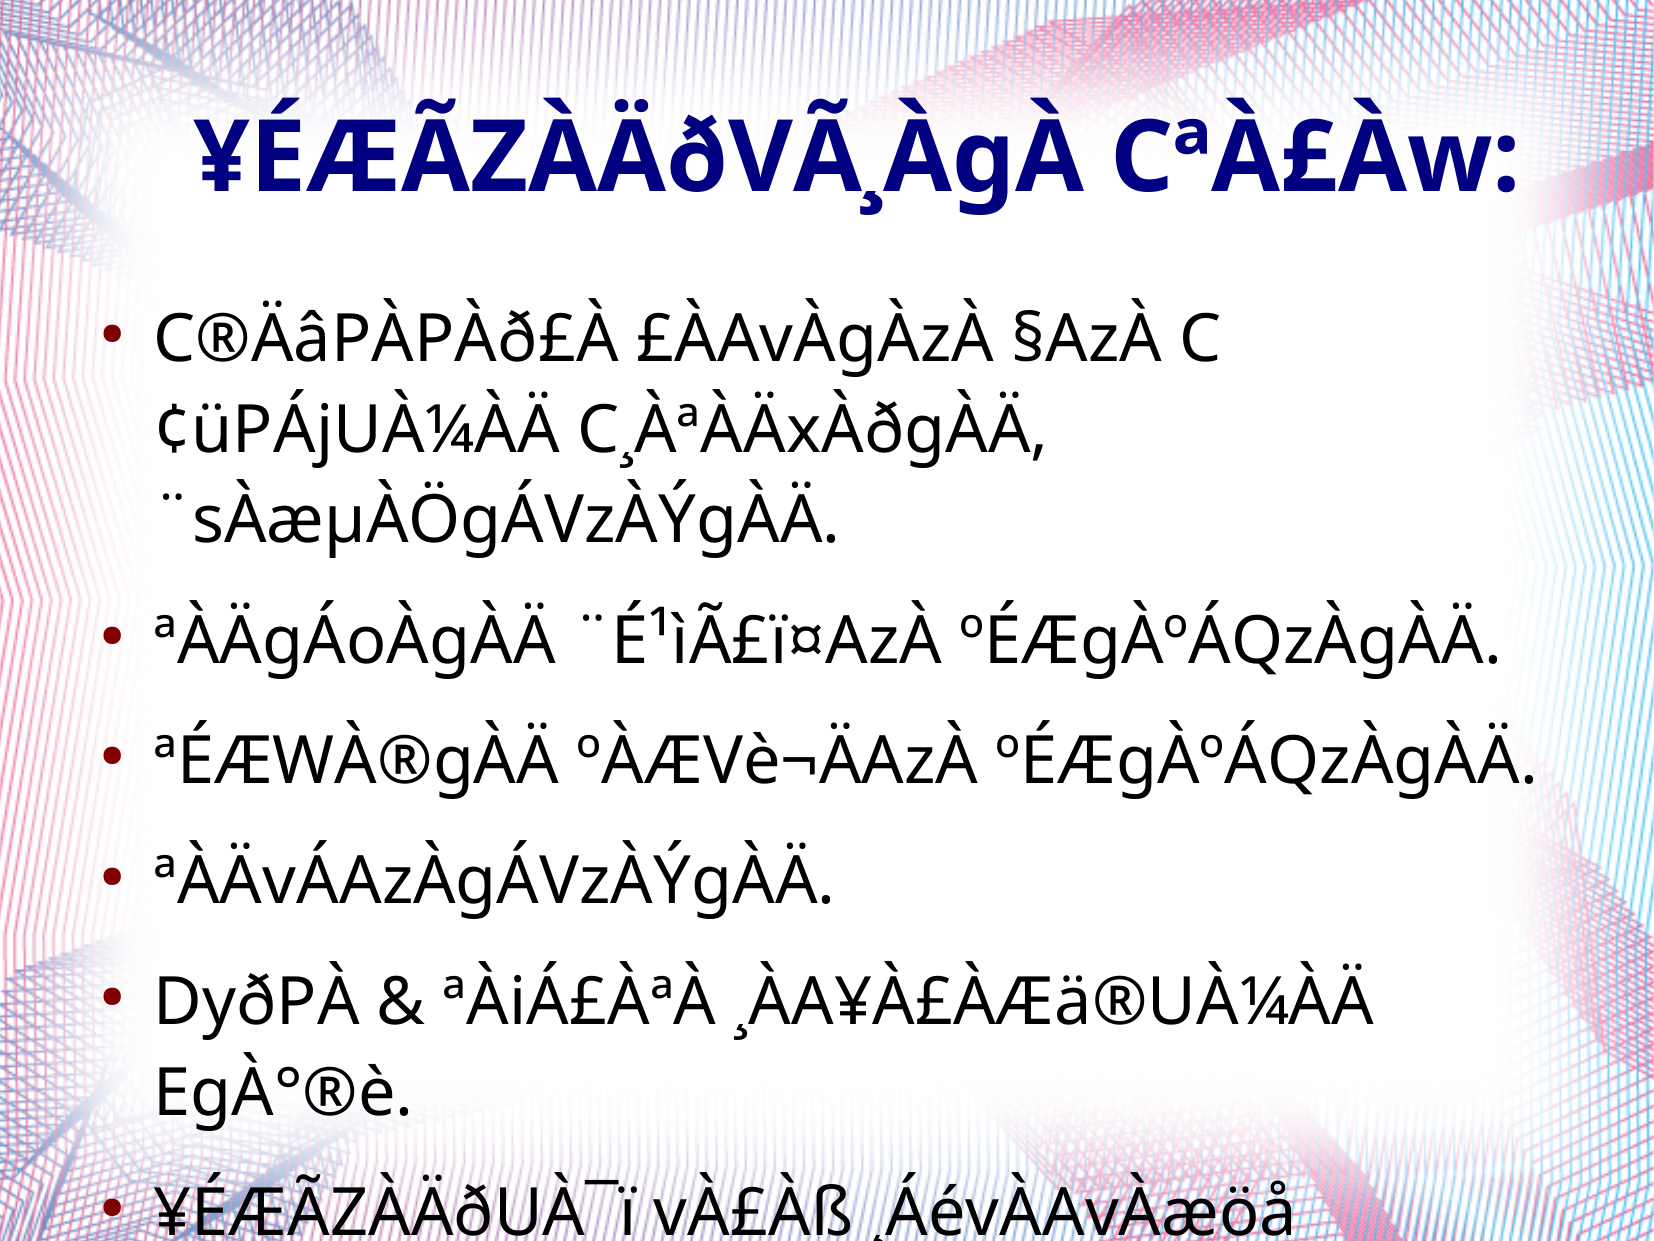

# ¥ÉÆÃZÀÄðVÃ¸ÀgÀ CªÀ£Àw:
C®ÄâPÀPÀð£À £ÀAvÀgÀzÀ §AzÀ C¢üPÁjUÀ¼ÀÄ C¸ÀªÀÄxÀðgÀÄ, ¨sÀæµÀÖgÁVzÀÝgÀÄ.
ªÀÄgÁoÀgÀÄ ¨É¹ìÃ£ï¤AzÀ ºÉÆgÀºÁQzÀgÀÄ.
ªÉÆWÀ®gÀÄ ºÀÆVè¬ÄAzÀ ºÉÆgÀºÁQzÀgÀÄ.
ªÀÄvÁAzÀgÁVzÀÝgÀÄ.
DyðPÀ & ªÀiÁ£ÀªÀ ¸ÀA¥À£ÀÆä®UÀ¼ÀÄ EgÀ°®è.
¥ÉÆÃZÀÄðUÀ¯ï vÀ£Àß ¸ÁévÀAvÀæöå PÀ¼ÉzÀÄPÉÆAqÀÄ PÉ®PÁ® ¸ÉàÃ£ï £À D½éPÉUÉ M¼À¥ÀnÖvÀÄ.